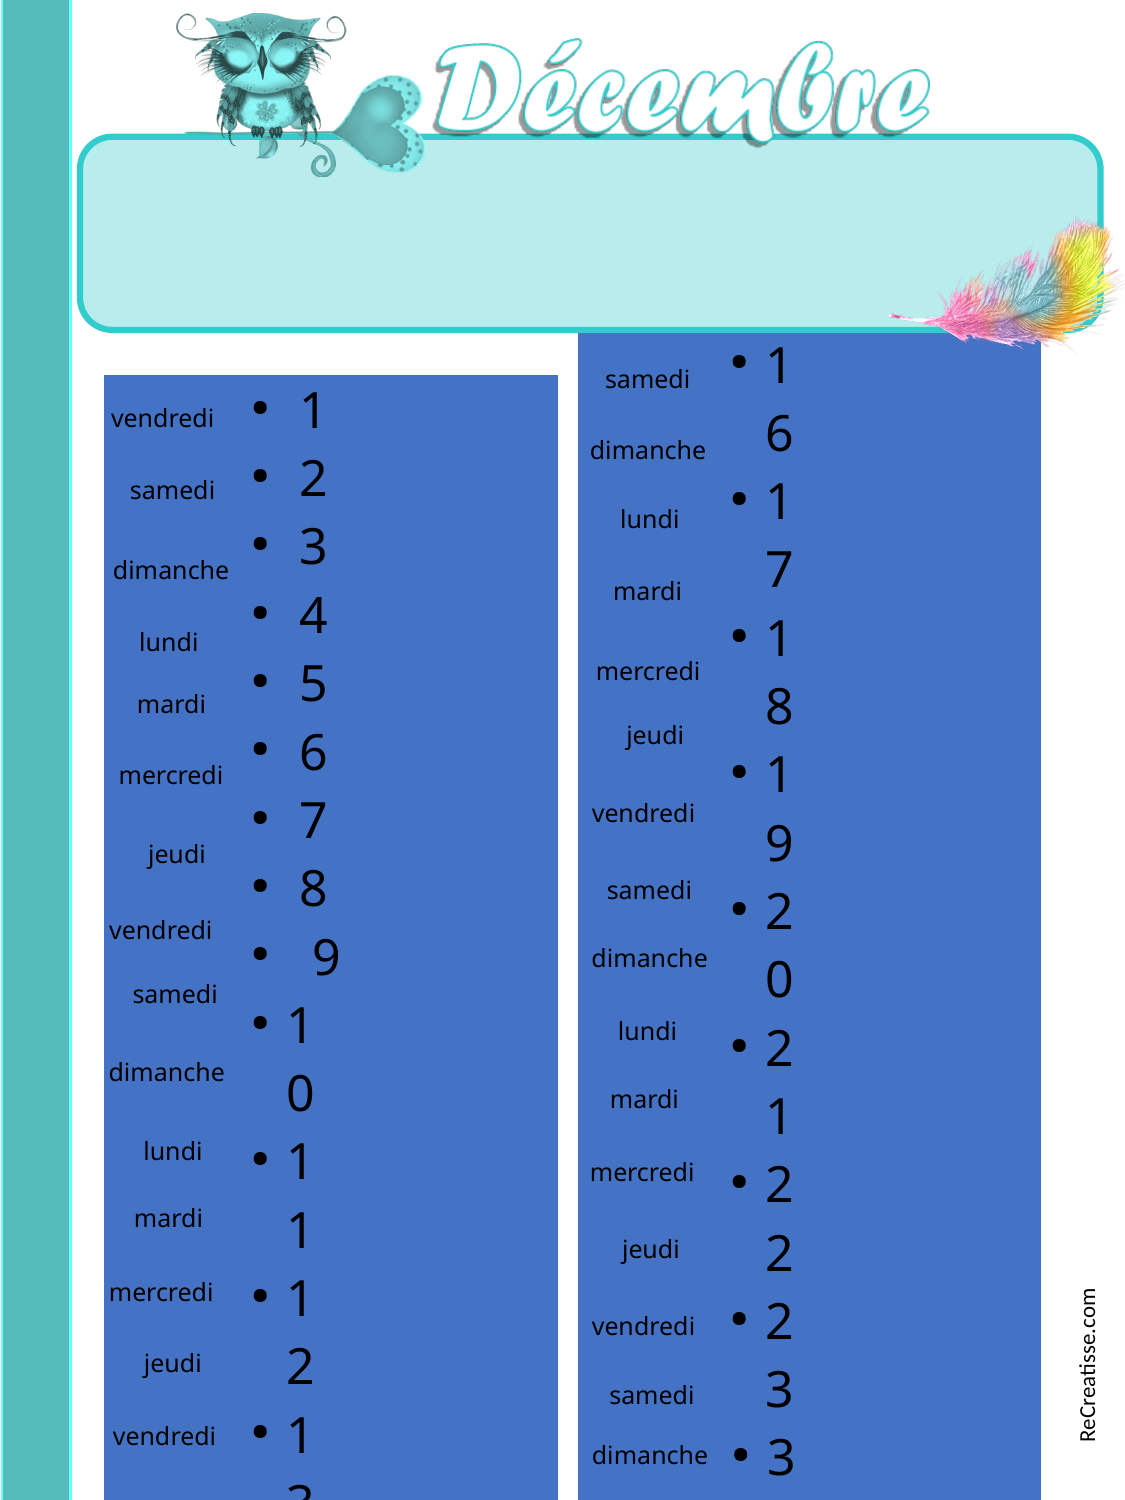

| | 16 | |
| --- | --- | --- |
| | 17 | |
| | 18 | |
| | 19 | |
| | 20 | |
| | 21 | |
| | 22 | |
| | 23 | |
| | 24 | |
| | 25 | |
| | 26 | |
| | 27 | |
| | 28 | |
| | 29 | |
| | 30 | |
samedi
| | 1 | |
| --- | --- | --- |
| | 2 | |
| | 3 | |
| | 4 | |
| | 5 | |
| | 6 | |
| | 7 | |
| | 8 | |
| | 9 | |
| | 10 | |
| | 11 | |
| | 12 | |
| | 13 | |
| | 14 | |
| | 15 | |
vendredi
dimanche
samedi
lundi
dimanche
mardi
lundi
mercredi
mardi
jeudi
mercredi
vendredi
jeudi
samedi
vendredi
dimanche
samedi
lundi
dimanche
mardi
lundi
mercredi
mardi
jeudi
mercredi
vendredi
jeudi
ReCreatisse.com
samedi
vendredi
| | 31 | |
| --- | --- | --- |
dimanche